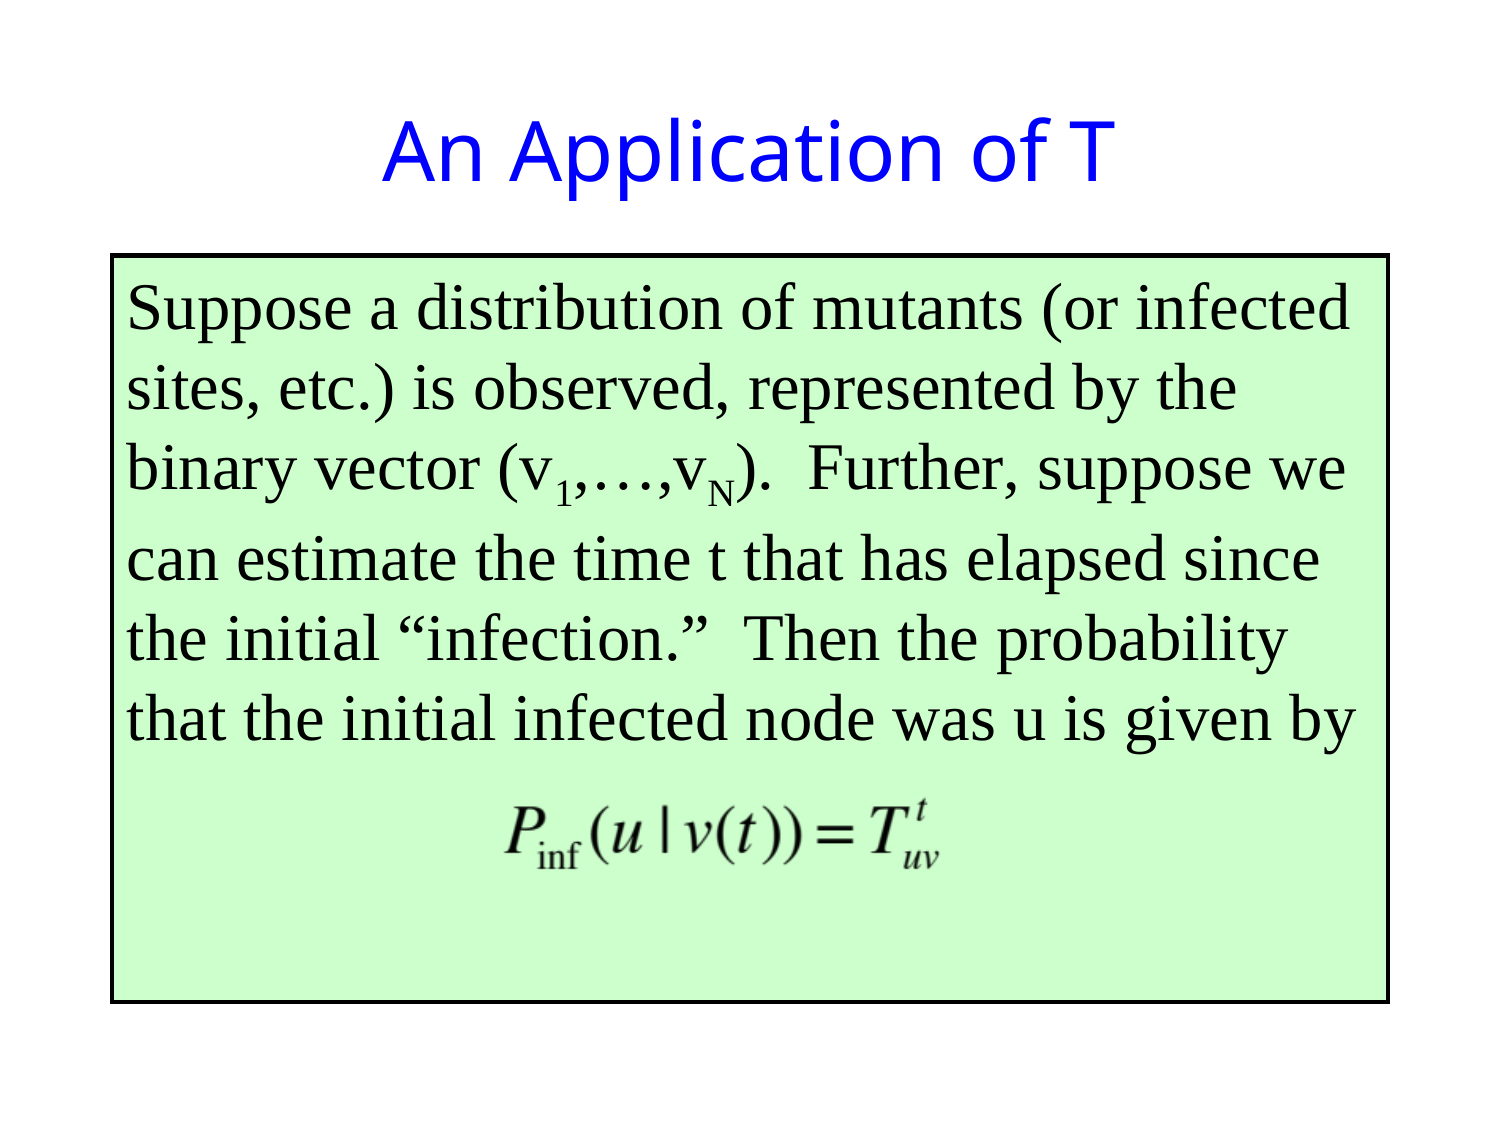

# An Application of T
Suppose a distribution of mutants (or infected sites, etc.) is observed, represented by the binary vector (v1,…,vN). Further, suppose we can estimate the time t that has elapsed since the initial “infection.” Then the probability that the initial infected node was u is given by